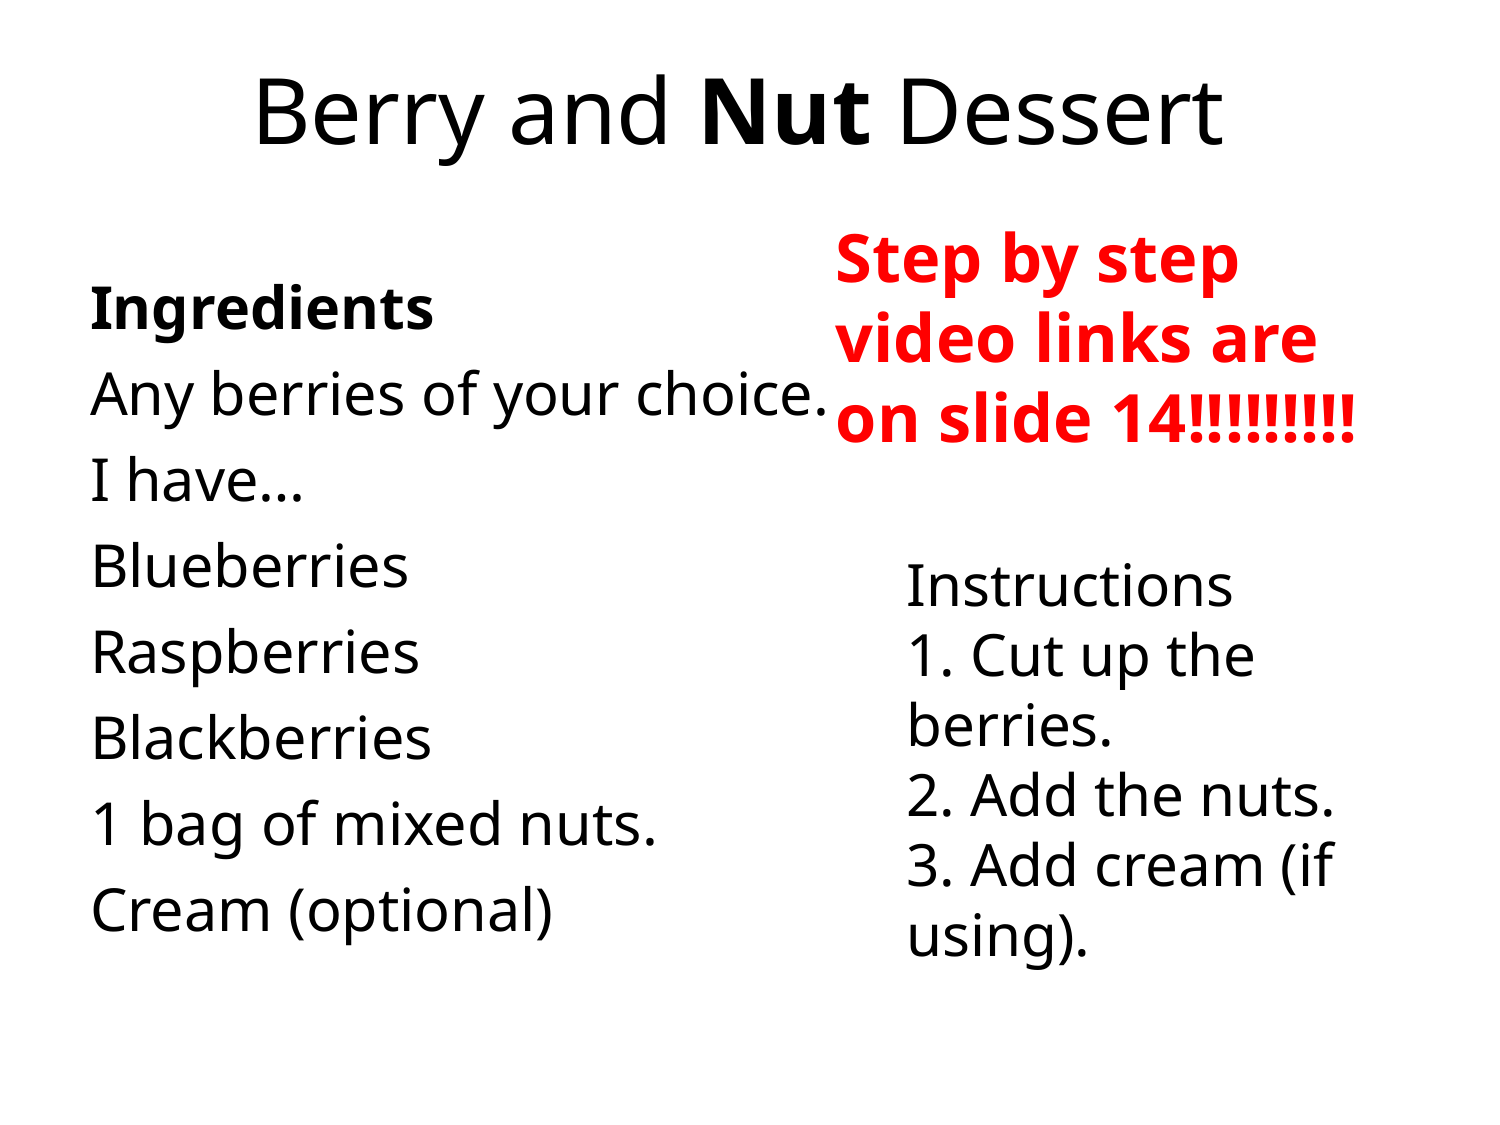

# Berry and Nut Dessert
Step by step video links are on slide 14!!!!!!!!!
Ingredients
Any berries of your choice.
I have…
Blueberries
Raspberries
Blackberries
1 bag of mixed nuts.
Cream (optional)
Instructions
1. Cut up the berries.
2. Add the nuts.
3. Add cream (if using).